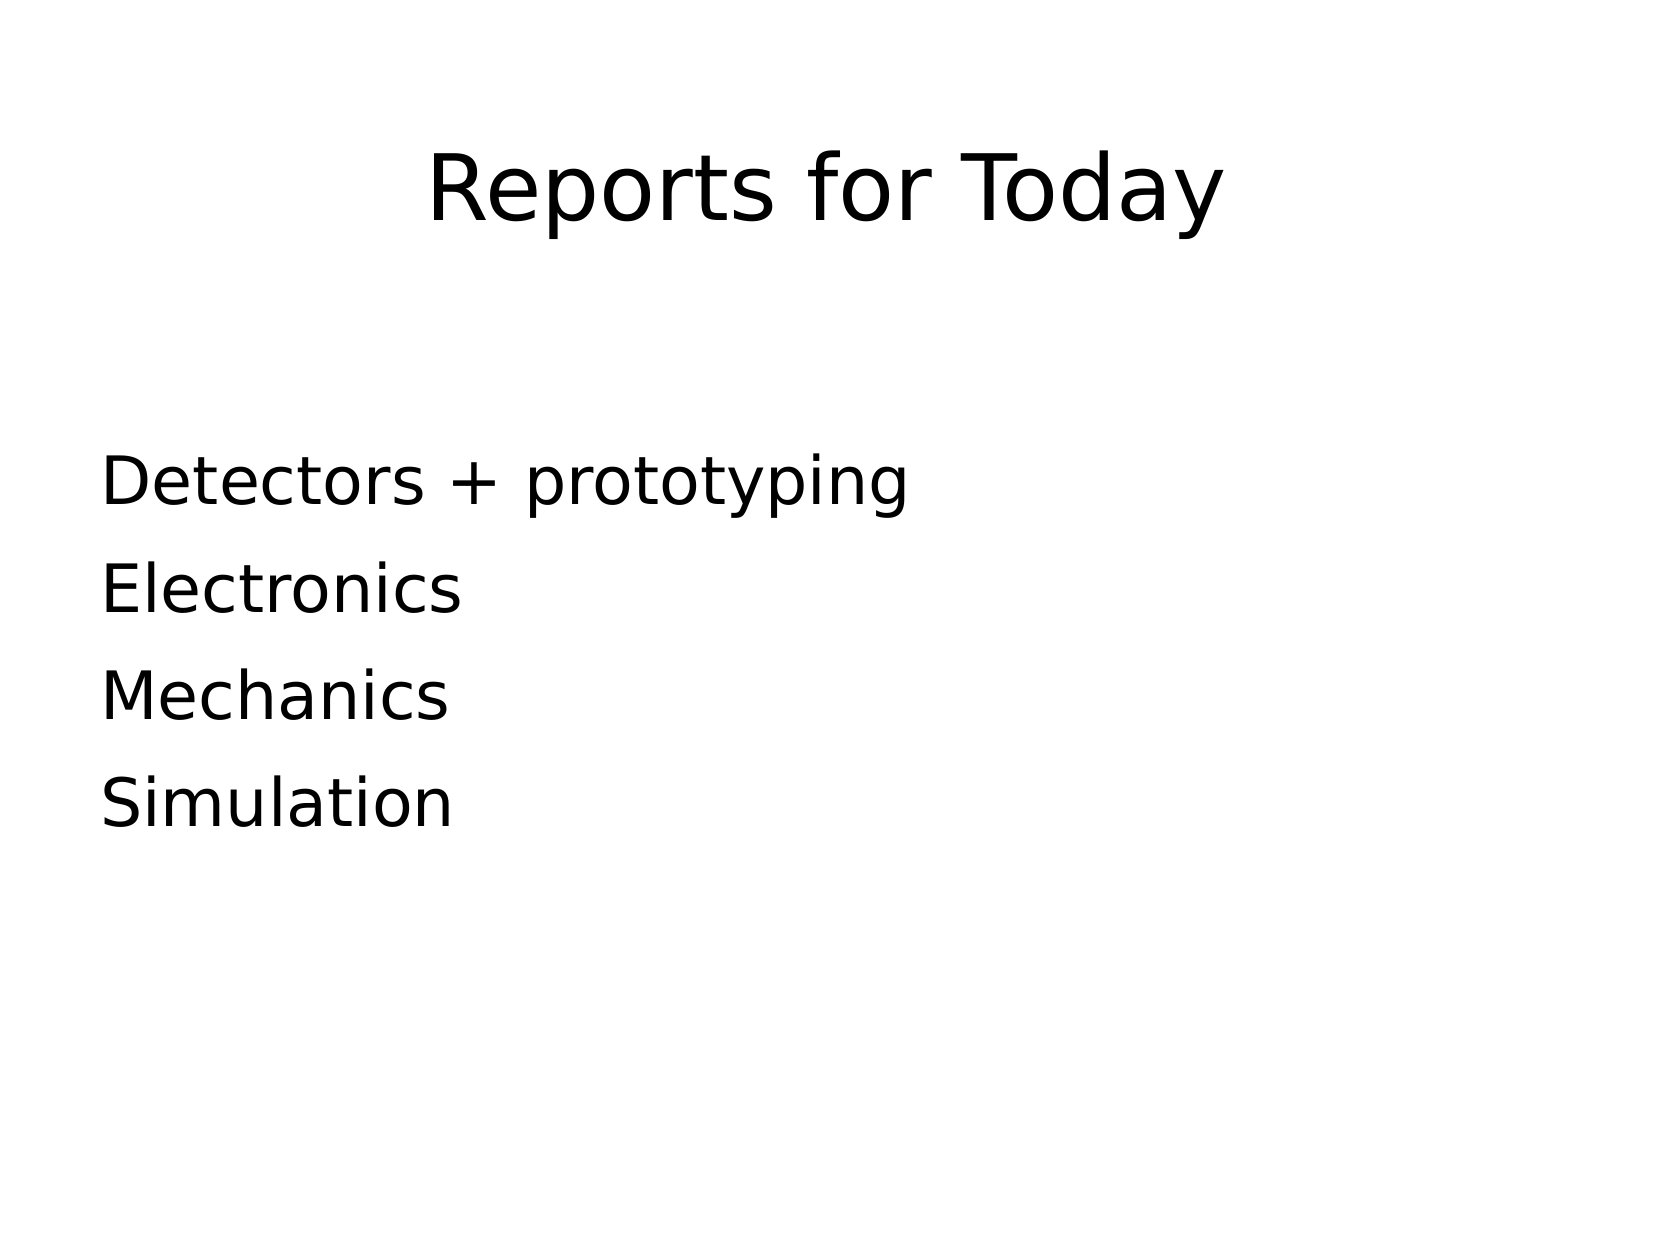

# Reports for Today
Detectors + prototyping
Electronics
Mechanics
Simulation